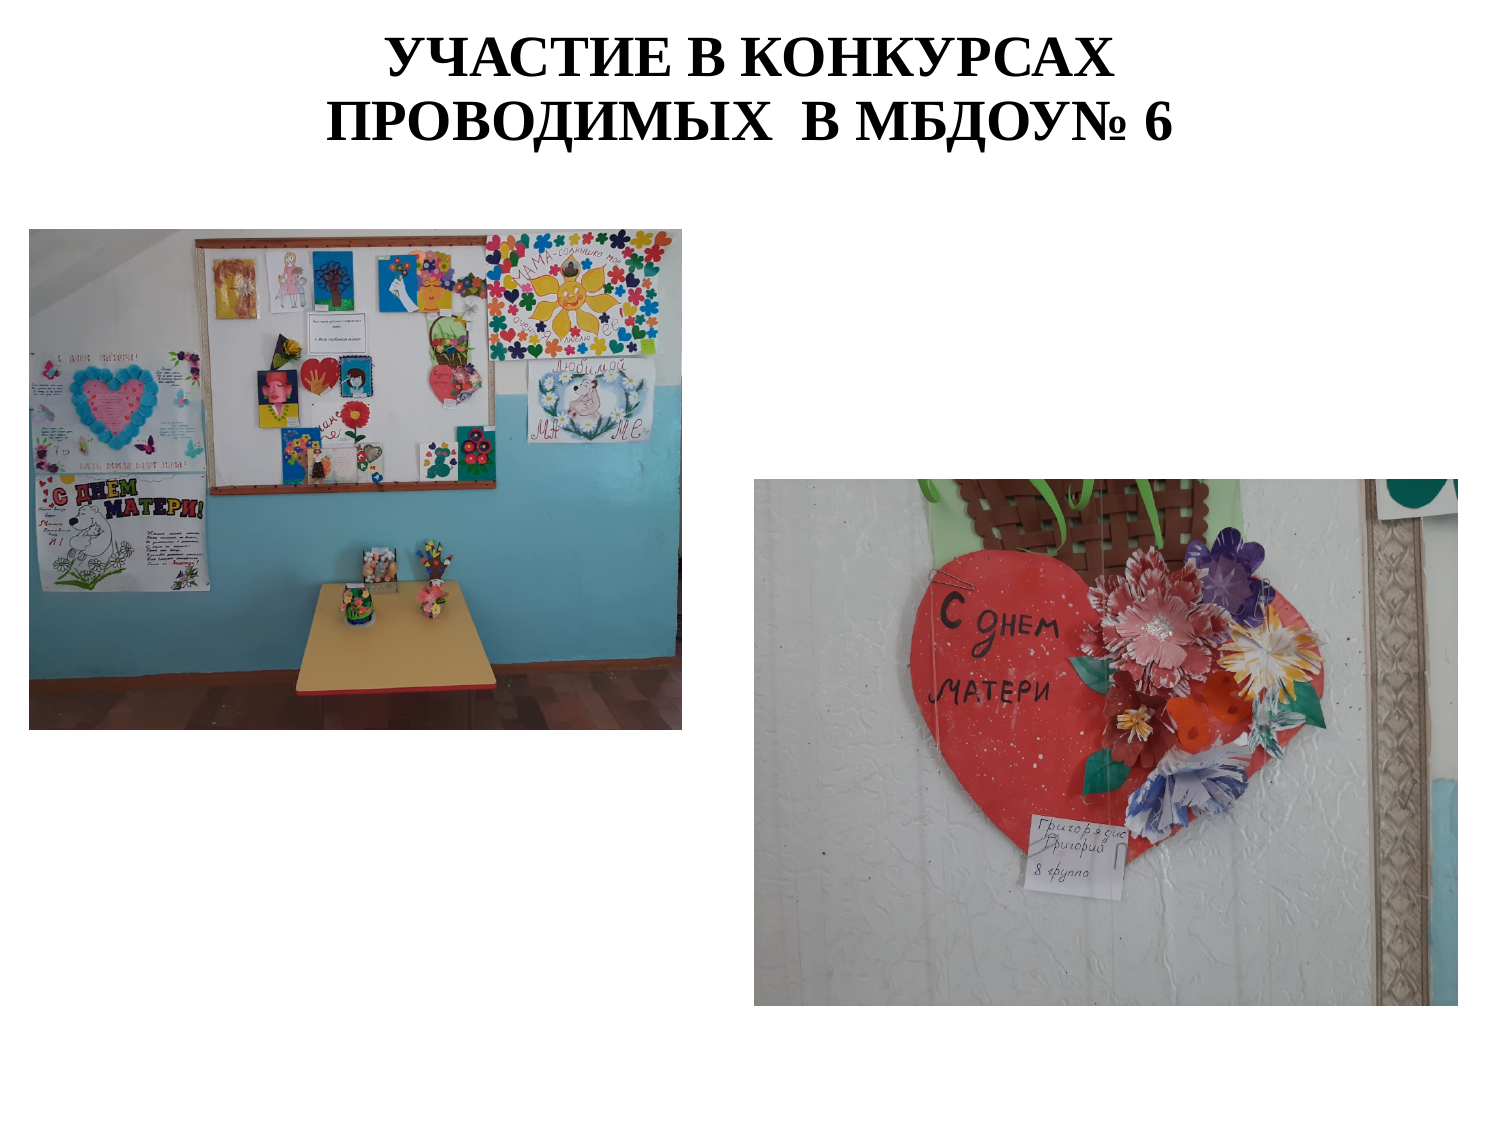

УЧАСТИЕ В КОНКУРСАХ
ПРОВОДИМЫХ В МБДОУ№ 6